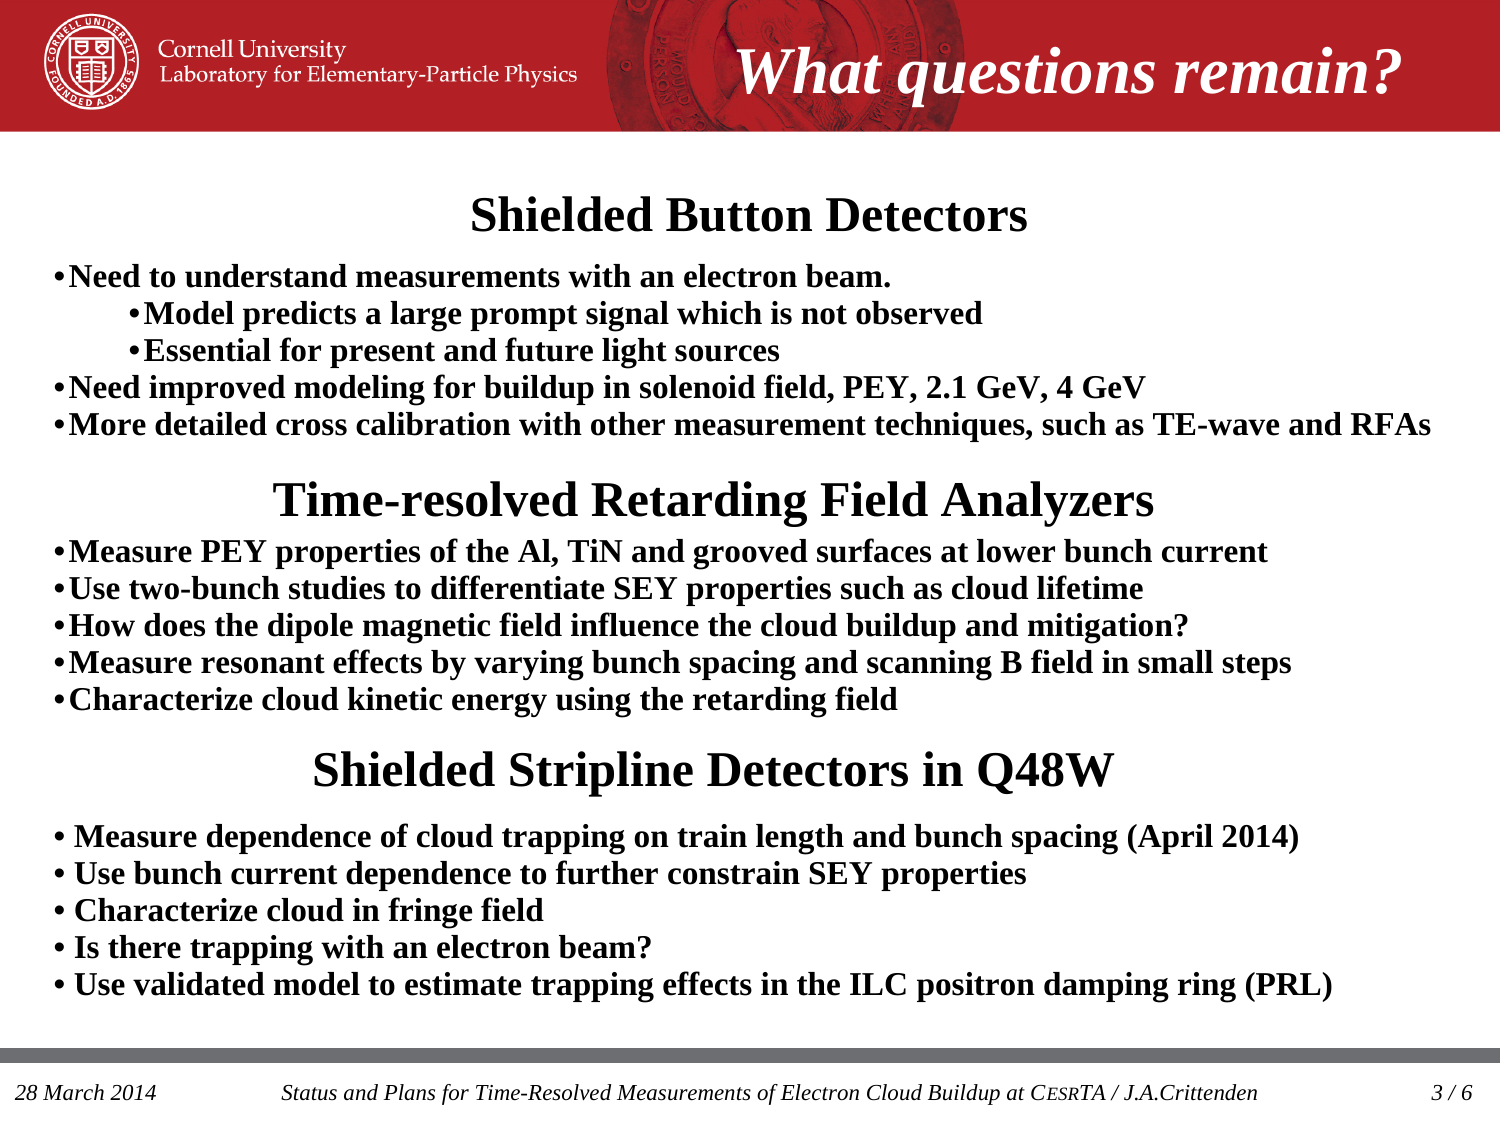

# What questions remain?
Shielded Button Detectors
Need to understand measurements with an electron beam.
Model predicts a large prompt signal which is not observed
Essential for present and future light sources
Need improved modeling for buildup in solenoid field, PEY, 2.1 GeV, 4 GeV
More detailed cross calibration with other measurement techniques, such as TE-wave and RFAs
Time-resolved Retarding Field Analyzers
Measure PEY properties of the Al, TiN and grooved surfaces at lower bunch current
Use two-bunch studies to differentiate SEY properties such as cloud lifetime
How does the dipole magnetic field influence the cloud buildup and mitigation?
Measure resonant effects by varying bunch spacing and scanning B field in small steps
Characterize cloud kinetic energy using the retarding field
Shielded Stripline Detectors in Q48W
 Measure dependence of cloud trapping on train length and bunch spacing (April 2014)
 Use bunch current dependence to further constrain SEY properties
 Characterize cloud in fringe field
 Is there trapping with an electron beam?
 Use validated model to estimate trapping effects in the ILC positron damping ring (PRL)